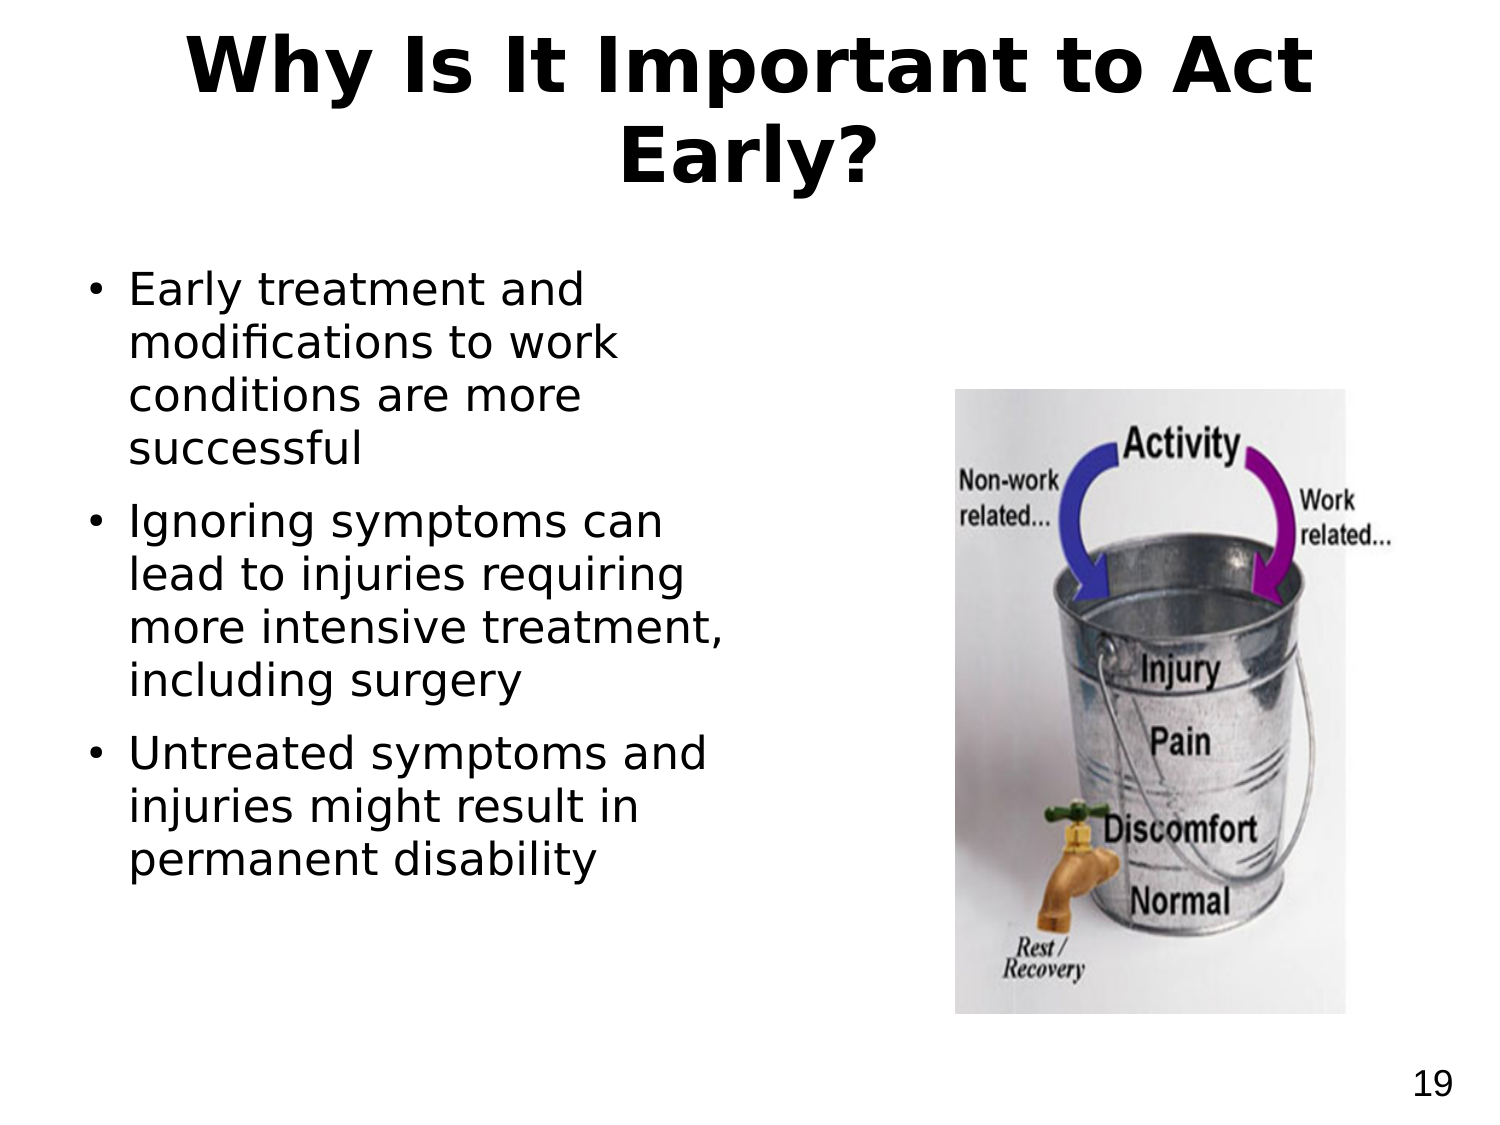

Why Is It Important to Act Early?
# Early treatment and modifications to work conditions are more successful
Ignoring symptoms can lead to injuries requiring more intensive treatment, including surgery
Untreated symptoms and injuries might result in permanent disability